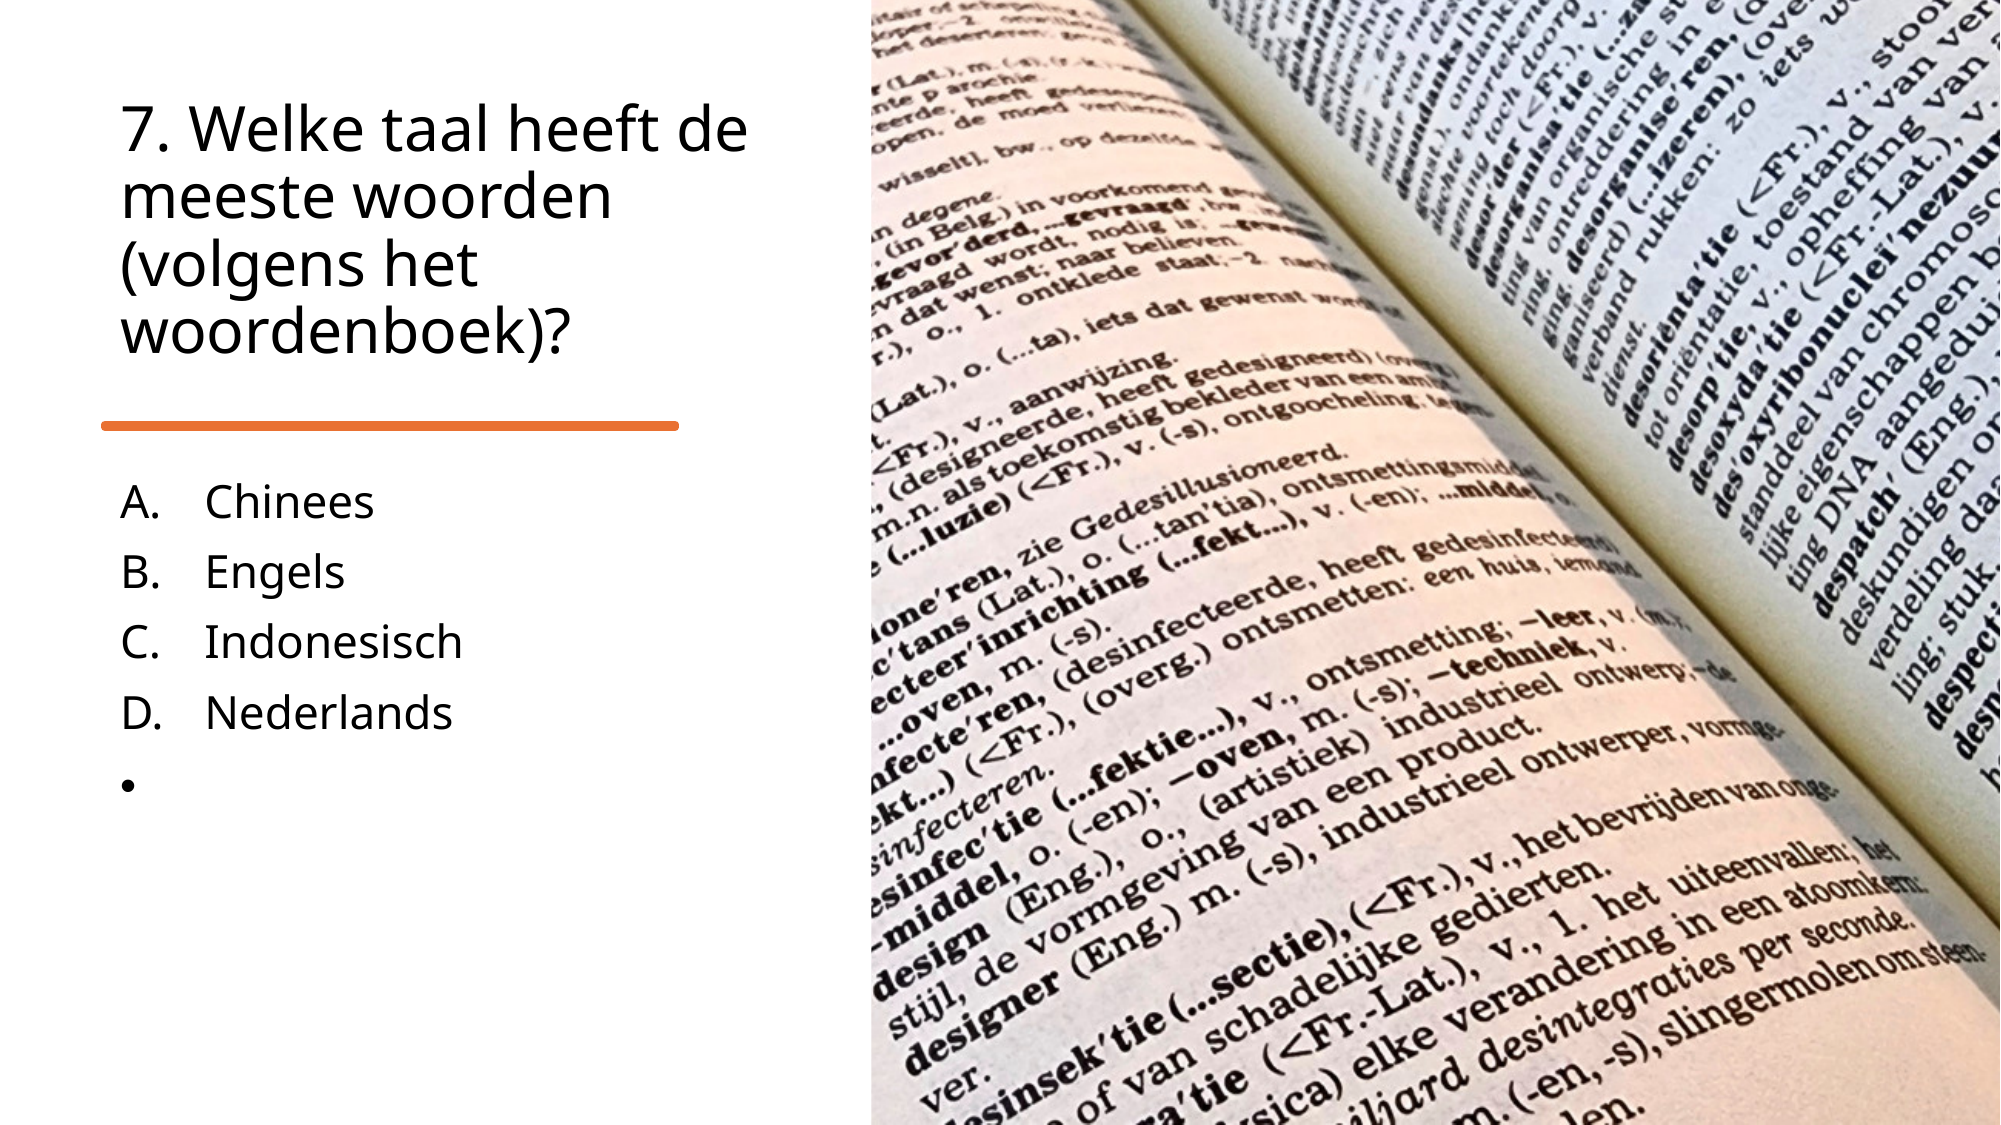

# 7. Welke taal heeft de meeste woorden (volgens het woordenboek)?
Chinees
Engels
Indonesisch
Nederlands